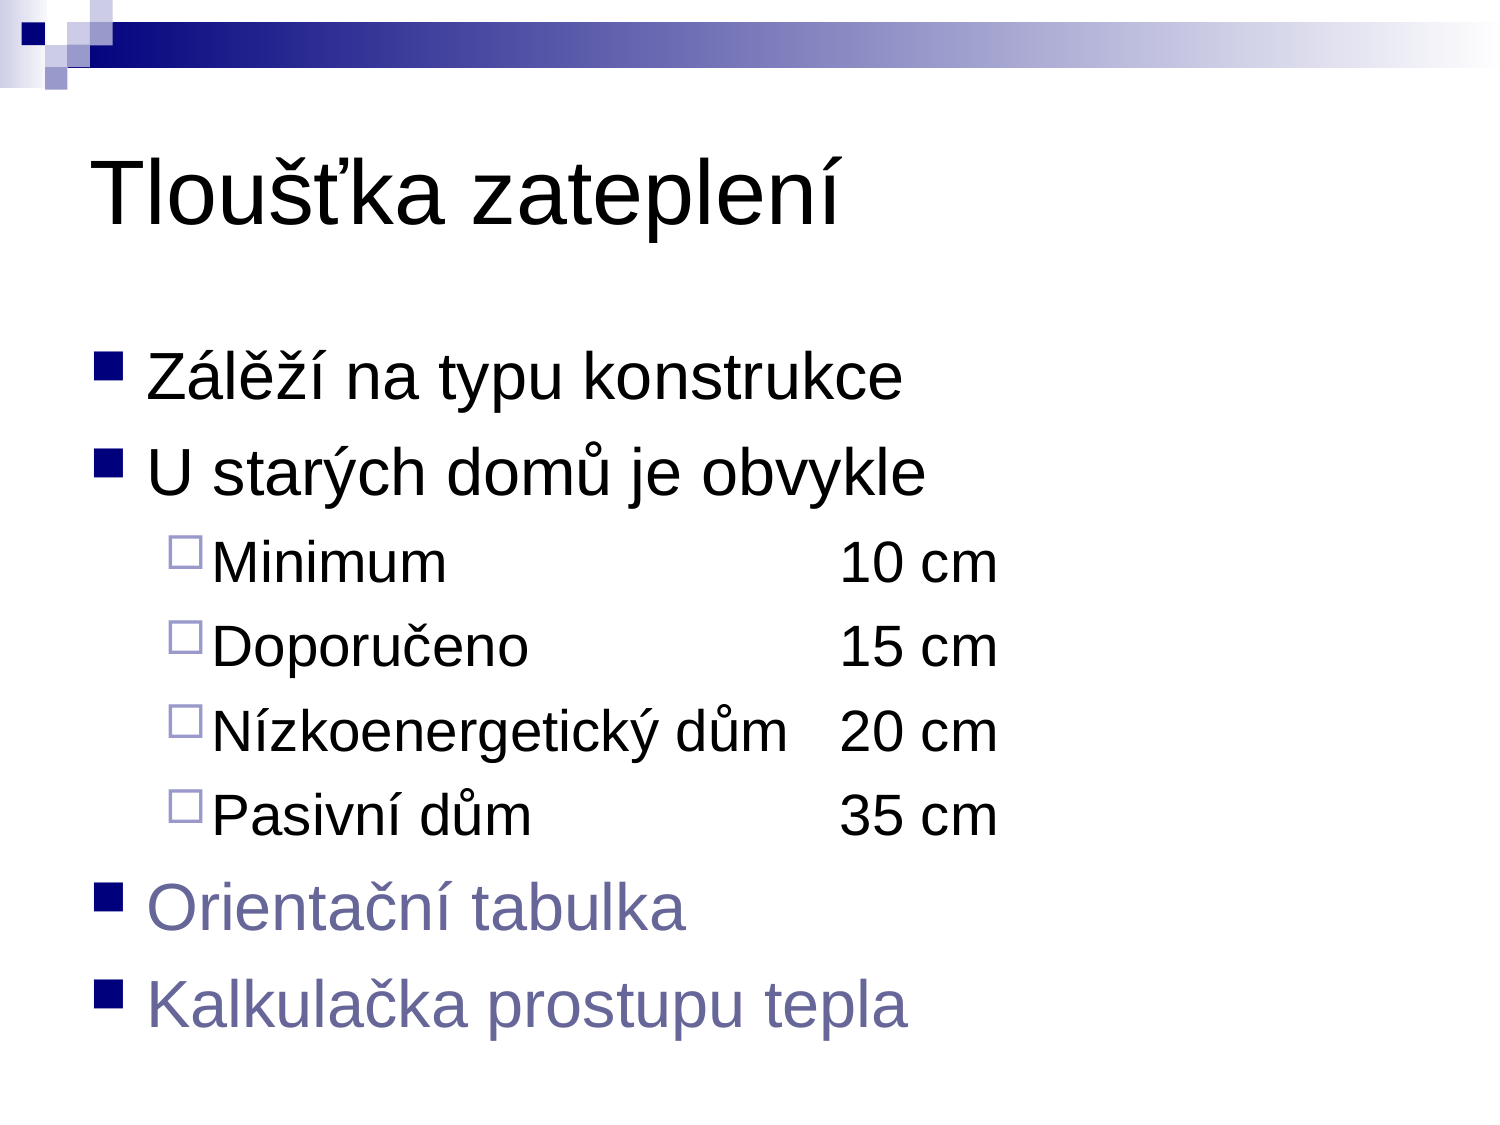

# Tloušťka zateplení
Zálěží na typu konstrukce
U starých domů je obvykle
Minimum 			10 cm
Doporučeno 		15 cm
Nízkoenergetický dům 	20 cm
Pasivní dům 		35 cm
Orientační tabulka
Kalkulačka prostupu tepla